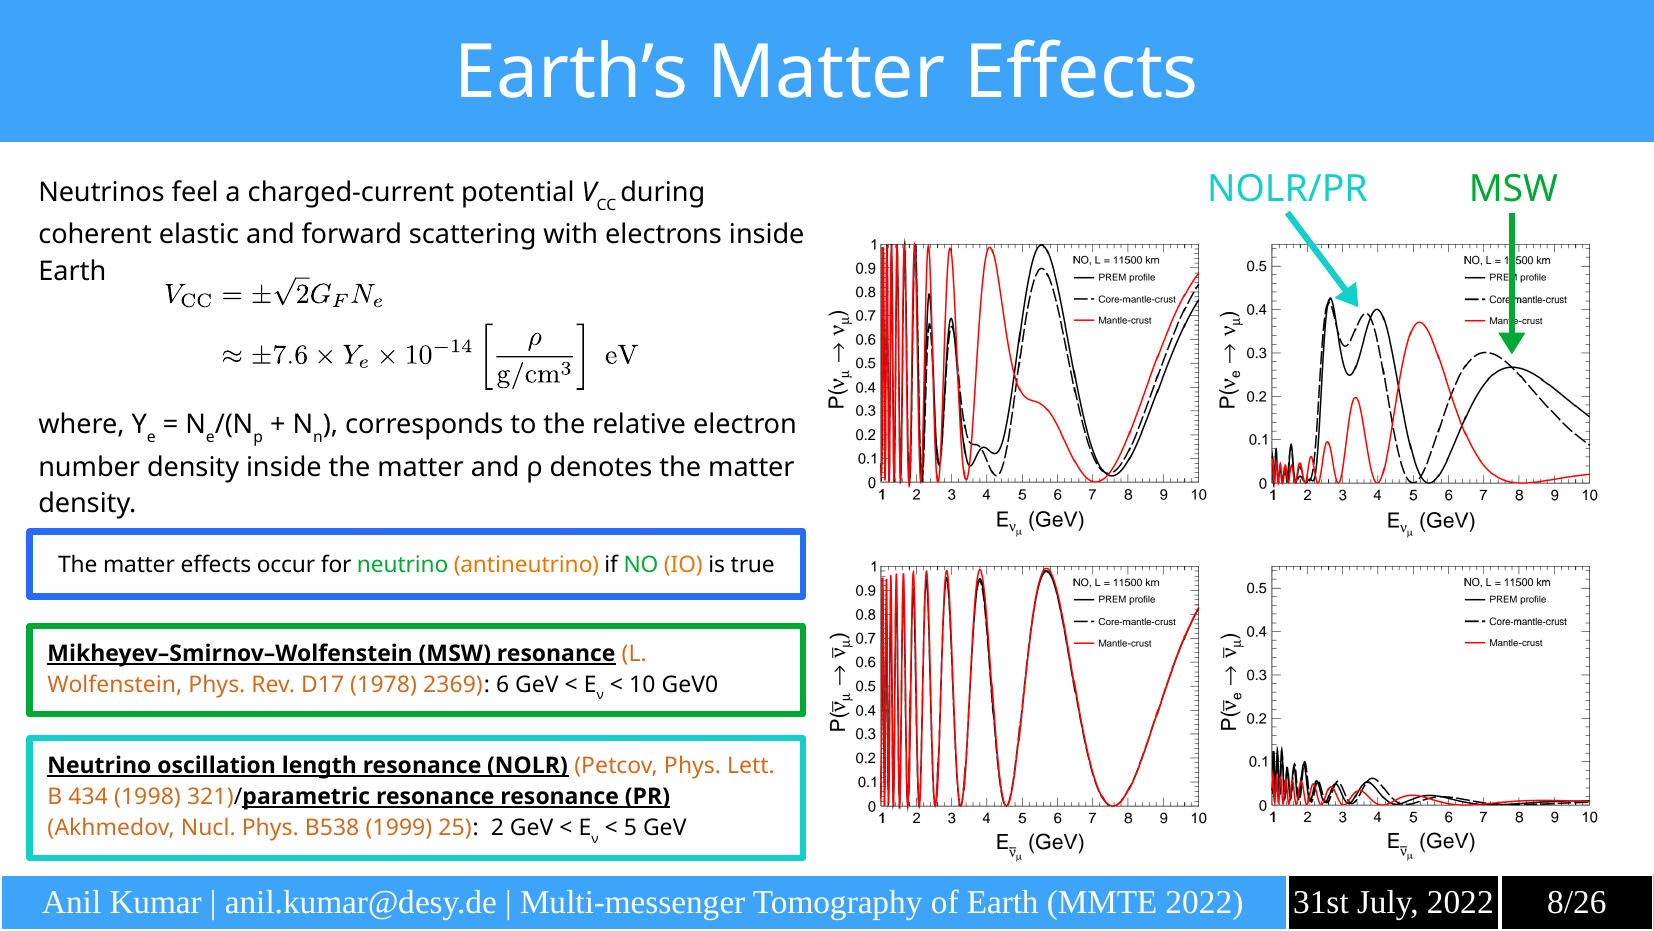

# Earth’s Matter Effects
NOLR/PR
MSW
Neutrinos feel a charged-current potential VCC during coherent elastic and forward scattering with electrons inside Earth
where, Ye = Ne/(Np + Nn), corresponds to the relative electron number density inside the matter and ρ denotes the matter density.
The matter effects occur for neutrino (antineutrino) if NO (IO) is true
Mikheyev–Smirnov–Wolfenstein (MSW) resonance (L. Wolfenstein, Phys. Rev. D17 (1978) 2369): 6 GeV < Eν < 10 GeV0
Neutrino oscillation length resonance (NOLR) (Petcov, Phys. Lett. B 434 (1998) 321)/parametric resonance resonance (PR) (Akhmedov, Nucl. Phys. B538 (1999) 25): 2 GeV < Eν < 5 GeV
Anil Kumar | anil.kumar@desy.de | Multi-messenger Tomography of Earth (MMTE 2022)
8